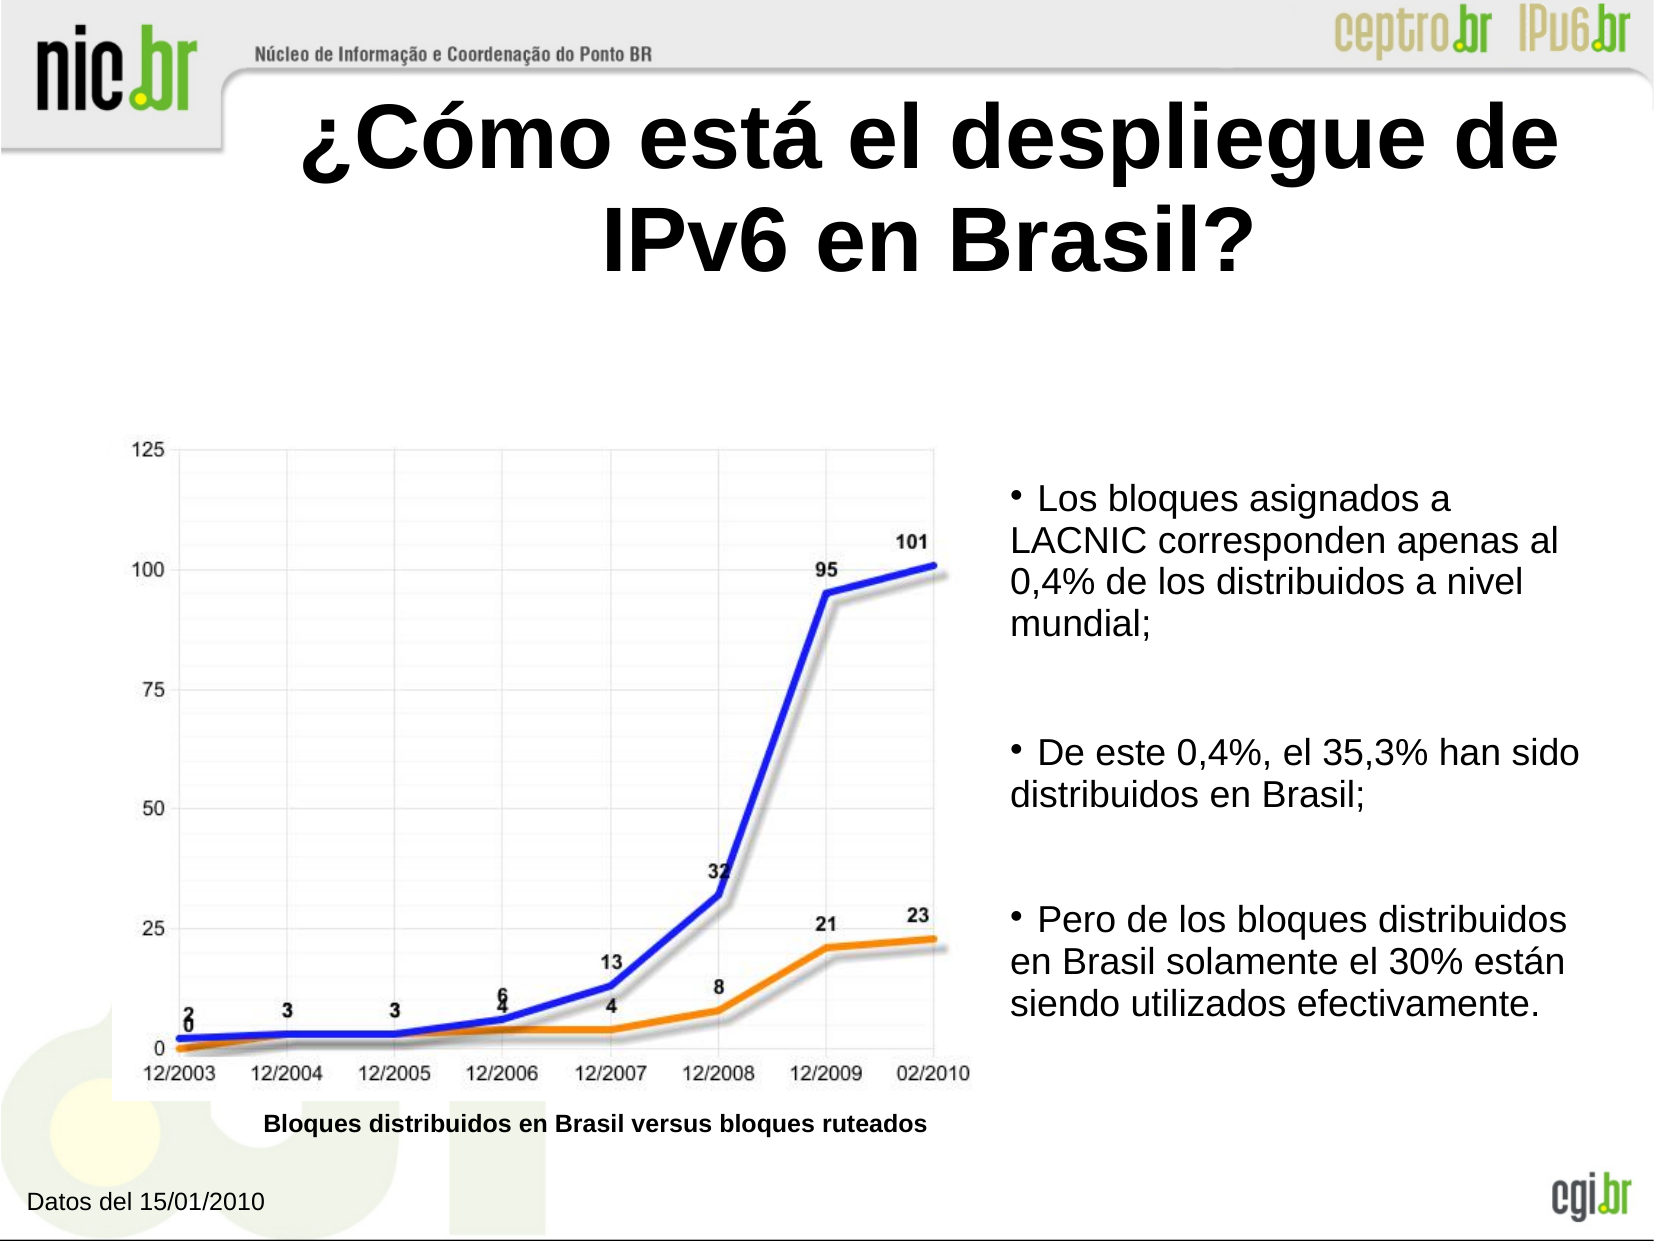

¿Cómo está el despliegue de IPv6 en Brasil?
 Los bloques asignados a LACNIC corresponden apenas al 0,4% de los distribuidos a nivel mundial;
 De este 0,4%, el 35,3% han sido distribuidos en Brasil;
 Pero de los bloques distribuidos en Brasil solamente el 30% están siendo utilizados efectivamente.
Bloques distribuidos en Brasil versus bloques ruteados
Datos del 15/01/2010